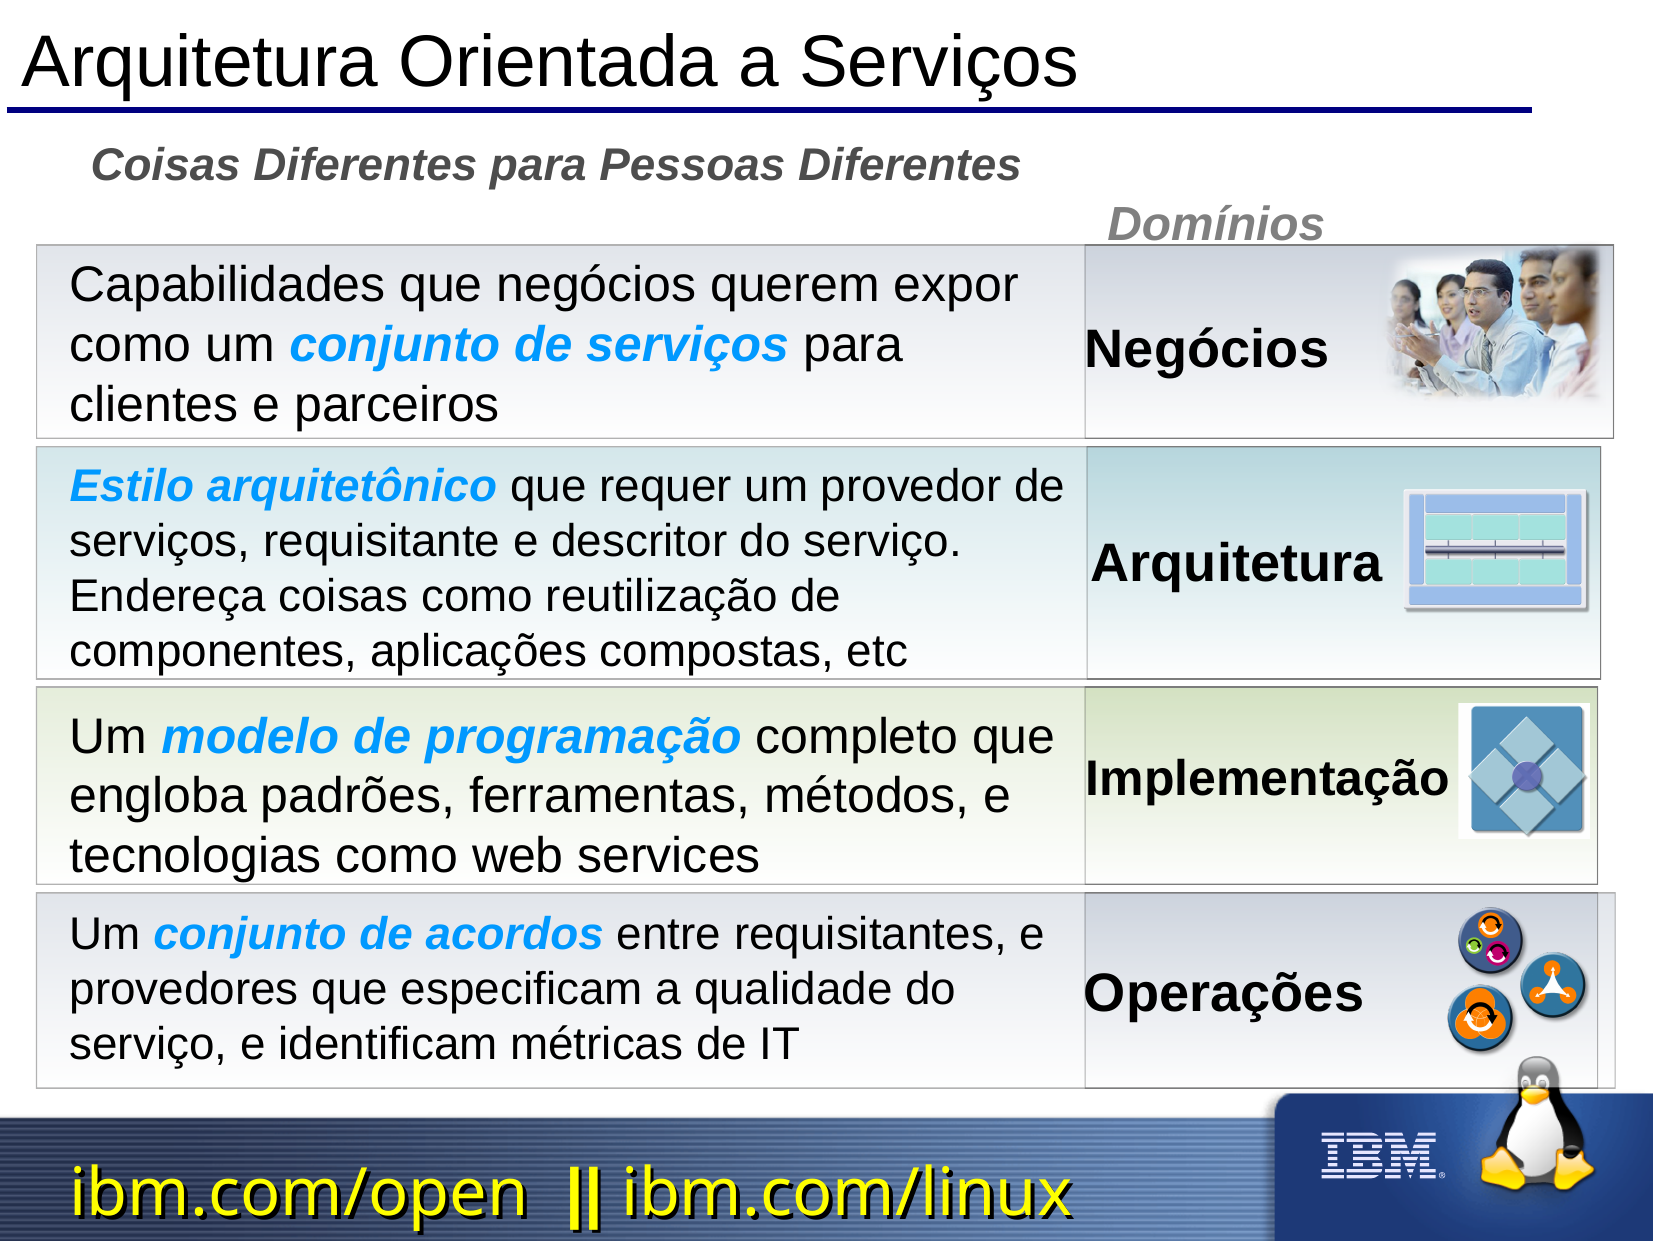

Arquitetura Orientada a Serviços
Coisas Diferentes para Pessoas Diferentes
Domínios
Capabilidades que negócios querem expor como um conjunto de serviços para clientes e parceiros
Negócios
Estilo arquitetônico que requer um provedor de serviços, requisitante e descritor do serviço. Endereça coisas como reutilização de componentes, aplicações compostas, etc
Arquitetura
Um modelo de programação completo que engloba padrões, ferramentas, métodos, e tecnologias como web services
Implementação
Um conjunto de acordos entre requisitantes, e provedores que especificam a qualidade do serviço, e identificam métricas de IT
Operações